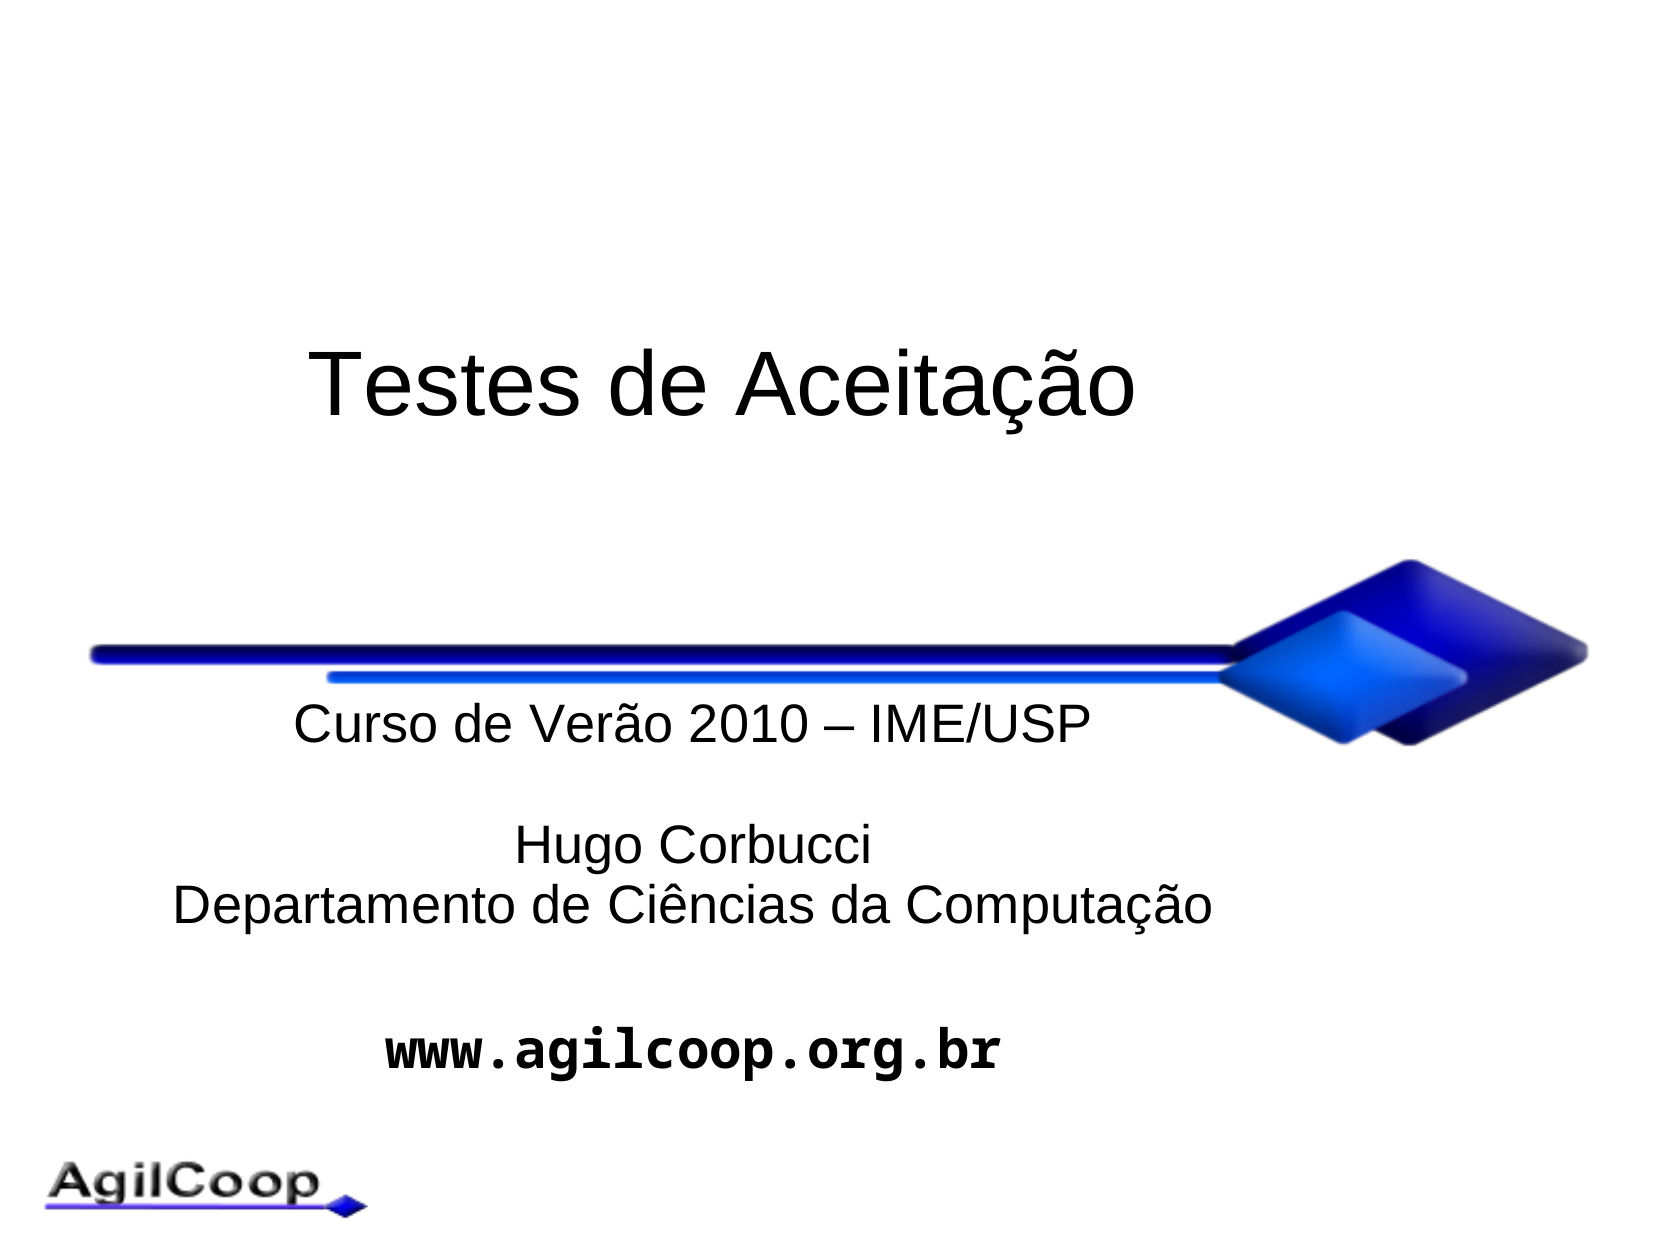

# Testes de Aceitação
Curso de Verão 2010 – IME/USP
Hugo Corbucci
Departamento de Ciências da Computação
www.agilcoop.org.br